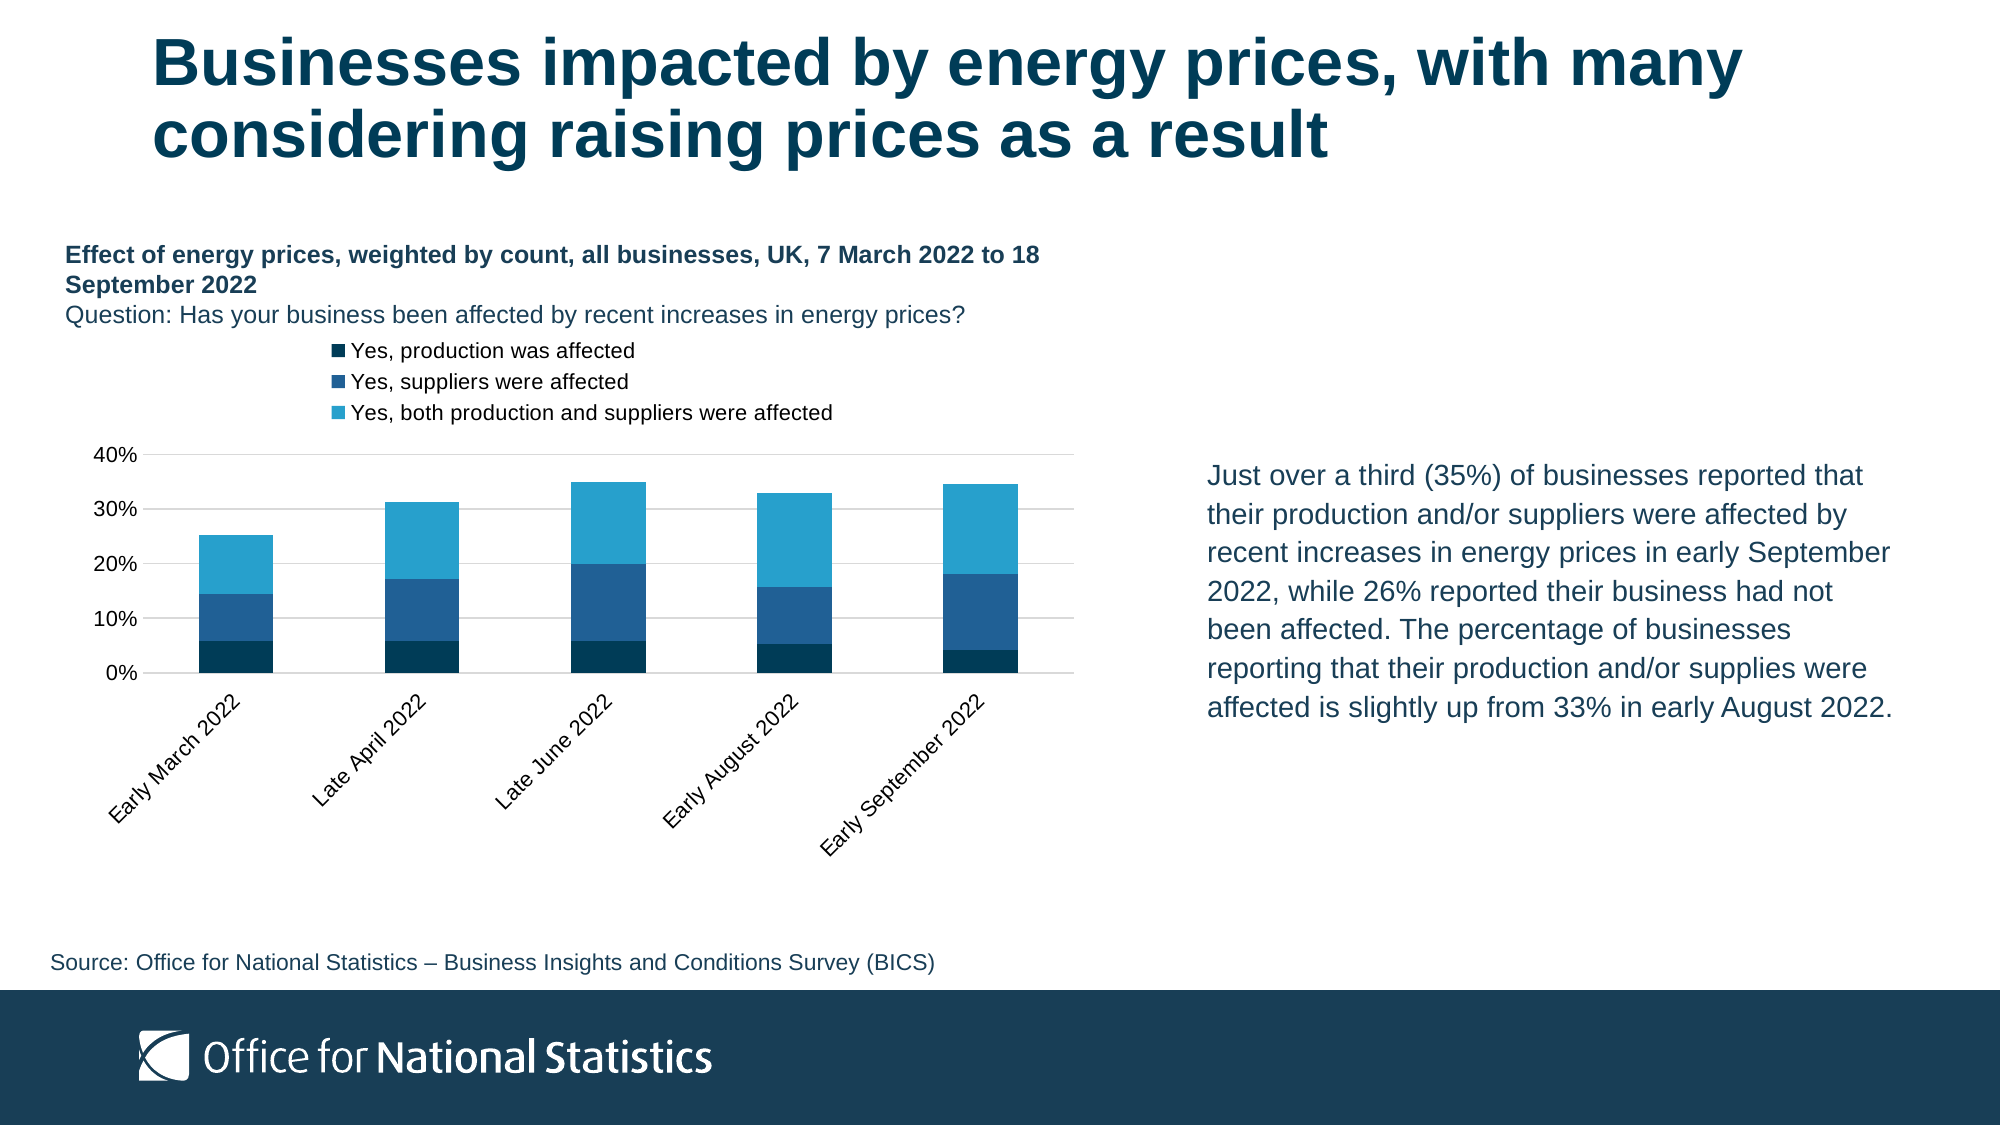

# Businesses impacted by energy prices, with many considering raising prices as a result
Effect of energy prices, weighted by count, all businesses, UK, 7 March 2022 to 18 September 2022
Question: Has your business been affected by recent increases in energy prices?
### Chart
| Category | Yes, production was affected | Yes, suppliers were affected | Yes, both production and suppliers were affected |
|---|---|---|---|
| Early March 2022 | 0.059 | 0.086 | 0.108 |
| Late April 2022 | 0.059 | 0.112 | 0.142 |
| Late June 2022 | 0.059 | 0.14 | 0.15 |
| Early August 2022 | 0.053 | 0.104 | 0.172 |
| Early September 2022 | 0.042 | 0.139 | 0.164 |Just over a third (35%) of businesses reported that their production and/or suppliers were affected by recent increases in energy prices in early September 2022, while 26% reported their business had not been affected. The percentage of businesses reporting that their production and/or supplies were affected is slightly up from 33% in early August 2022.
Source: Office for National Statistics – Business Insights and Conditions Survey (BICS)